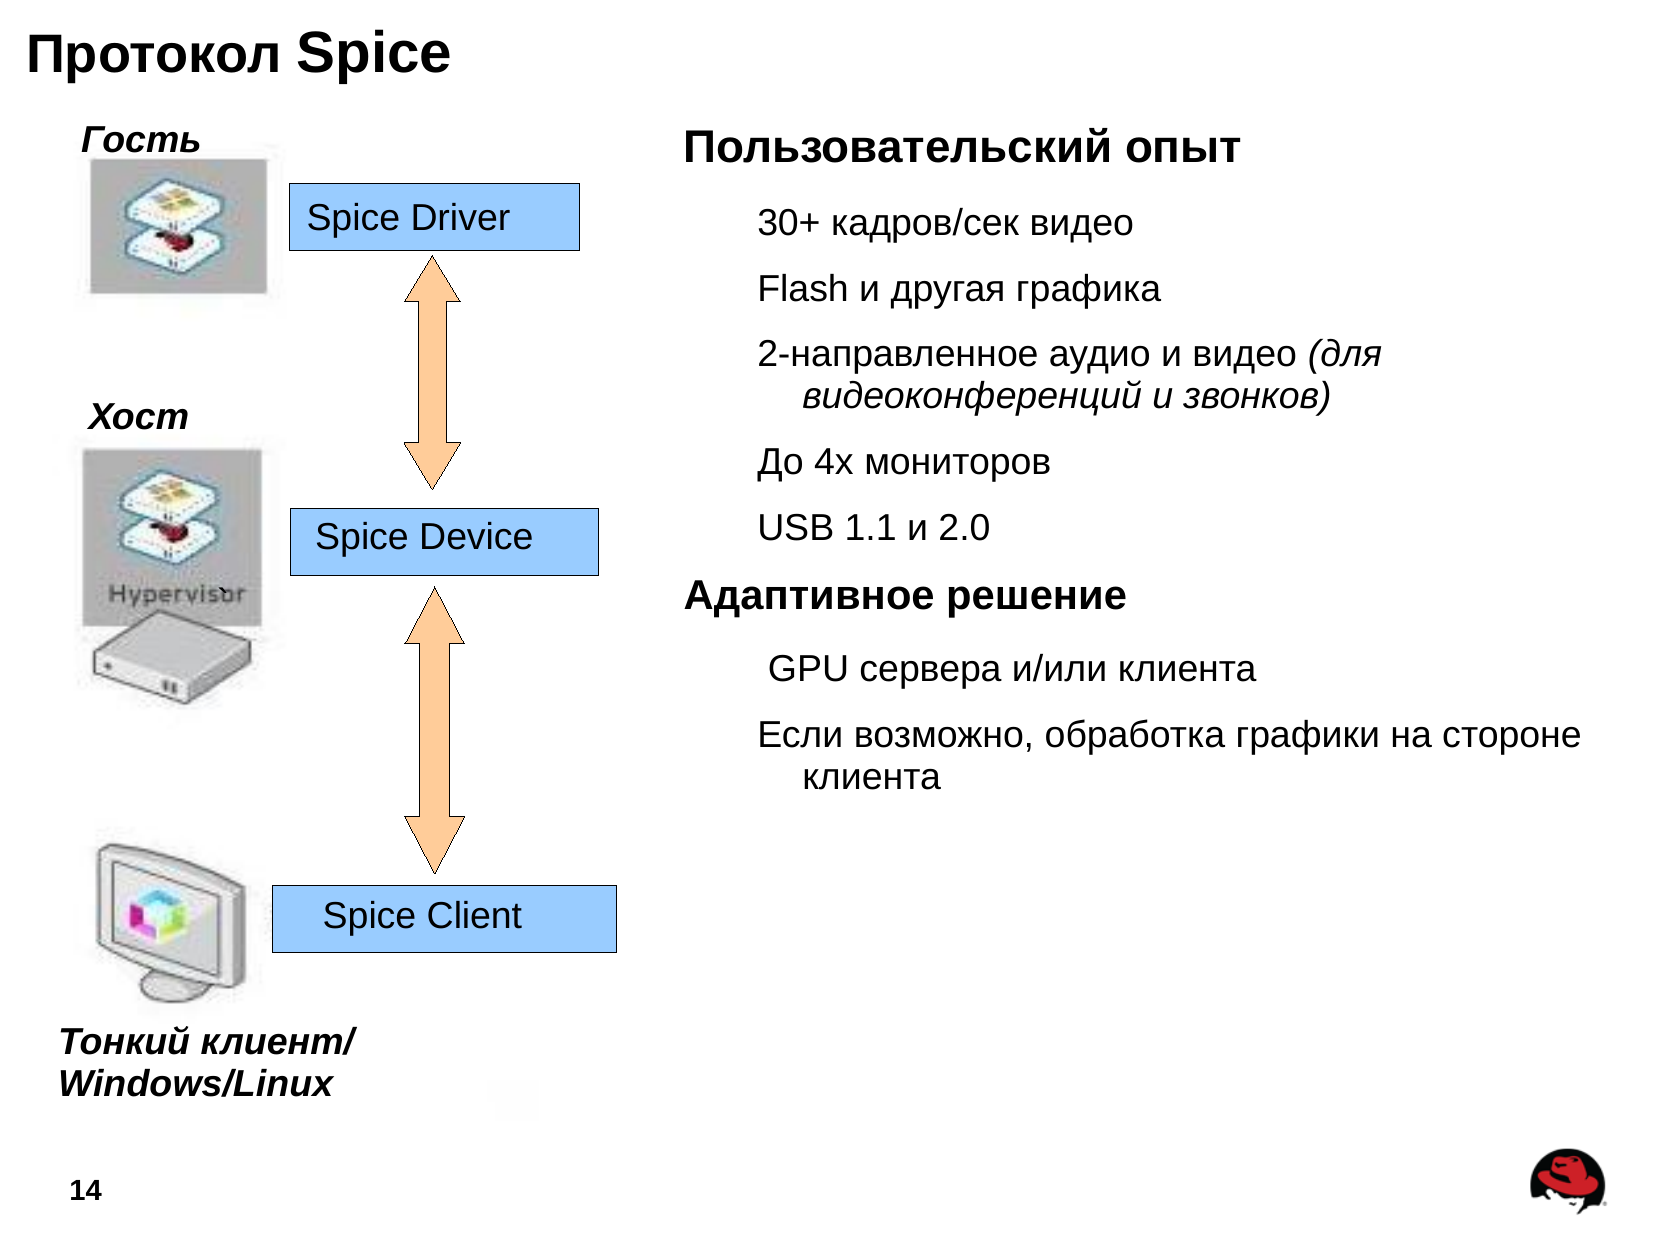

Протокол Spice
`
 Гость
# Пользовательский опыт
30+ кадров/сек видео
Flash и другая графика
2-направленное аудио и видео (для видеоконференций и звонков)
До 4х мониторов
USB 1.1 и 2.0
Адаптивное решение
 GPU сервера и/или клиента
Если возможно, обработка графики на стороне клиента
Spice Driver
Хост
Spice Device
Spice Client
Тонкий клиент/
Windows/Linux